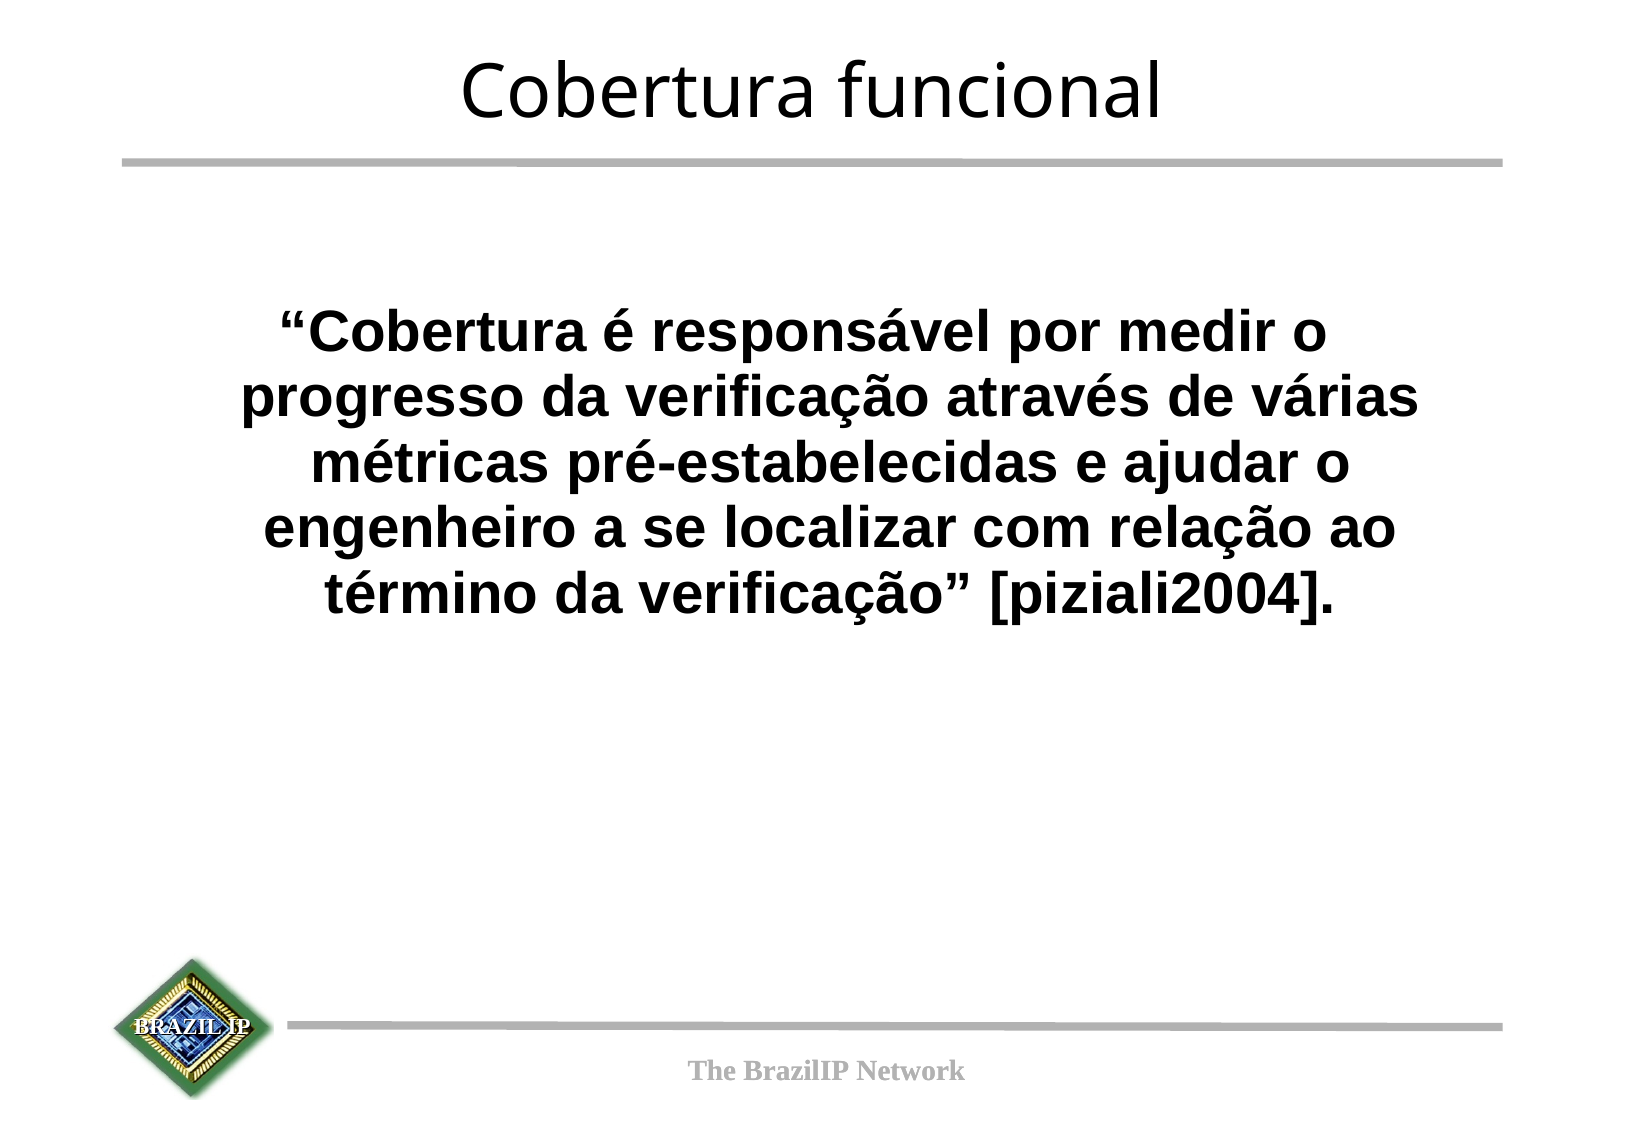

# Cobertura funcional
“Cobertura é responsável por medir o progresso da verificação através de várias métricas pré-estabelecidas e ajudar o engenheiro a se localizar com relação ao término da verificação” [piziali2004].